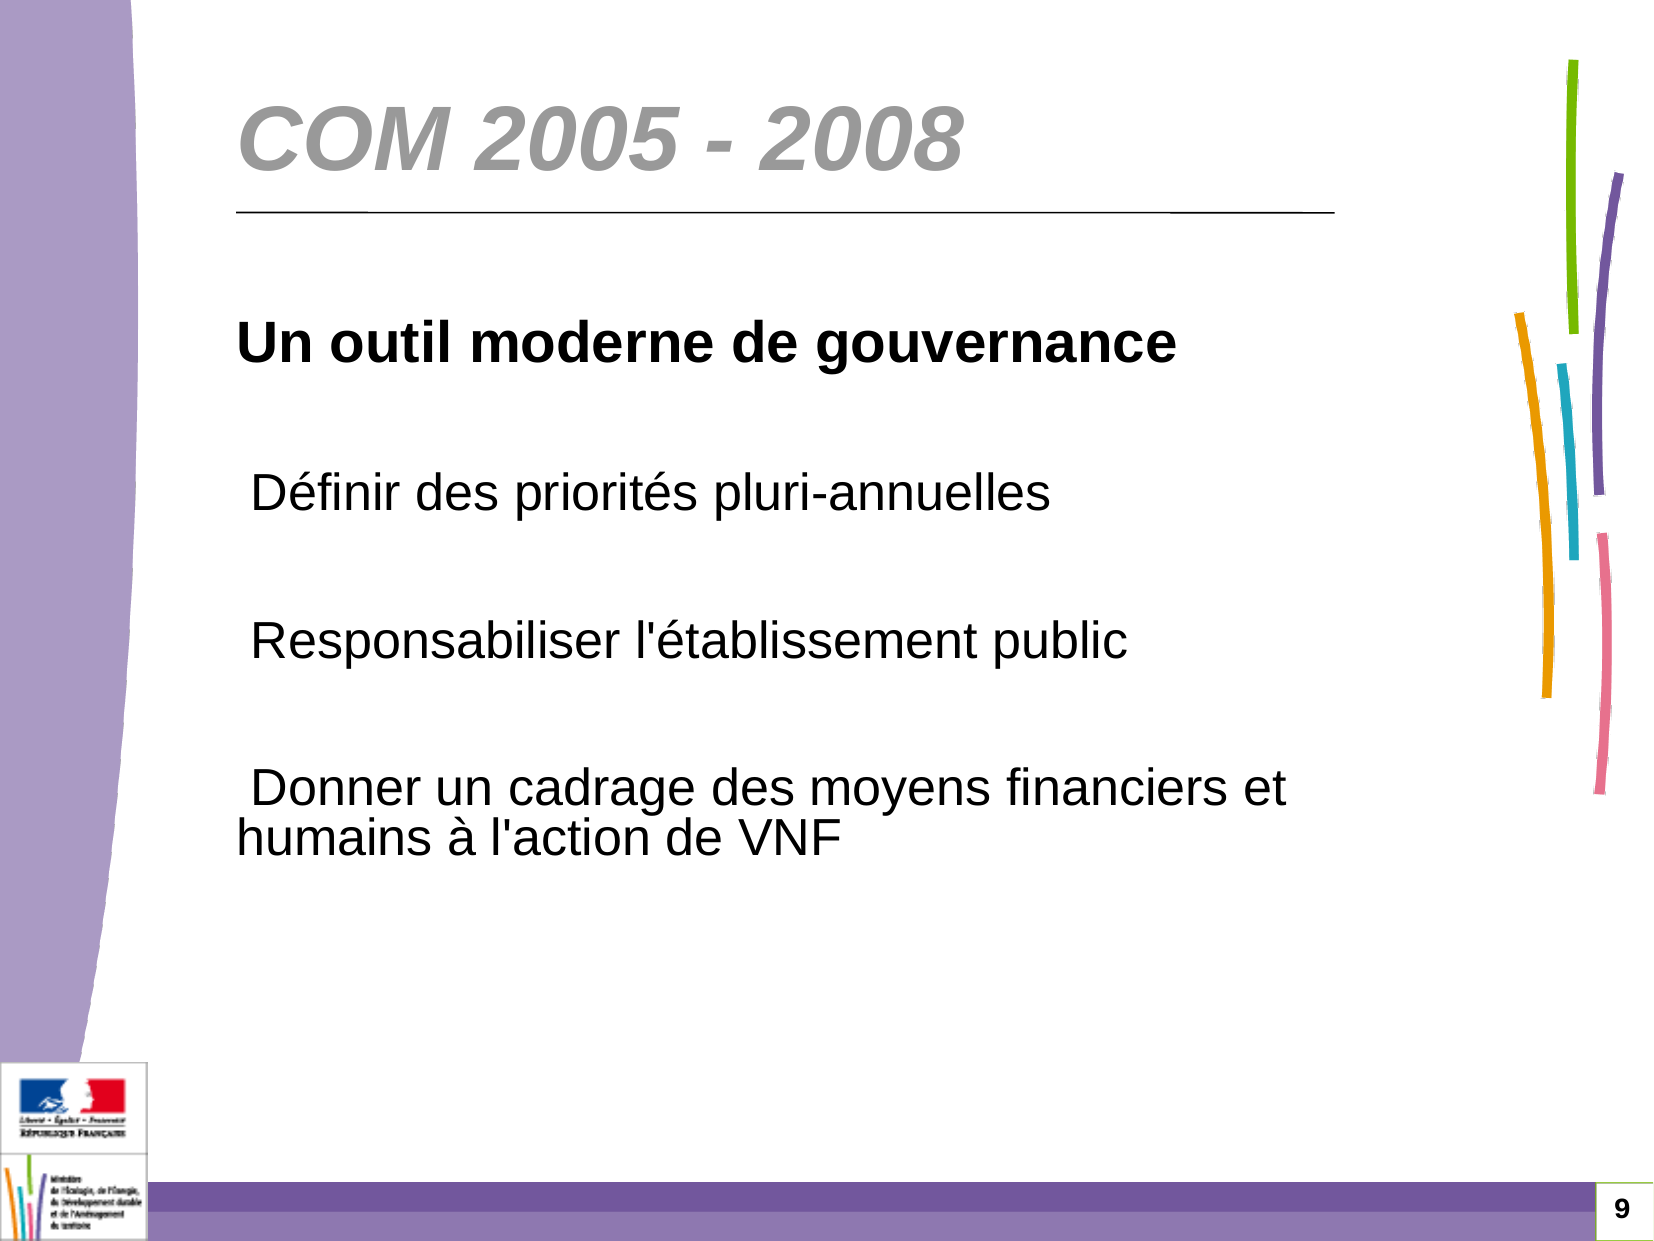

# COM 2005 - 2008
Un outil moderne de gouvernance
 Définir des priorités pluri-annuelles
 Responsabiliser l'établissement public
 Donner un cadrage des moyens financiers et humains à l'action de VNF
9